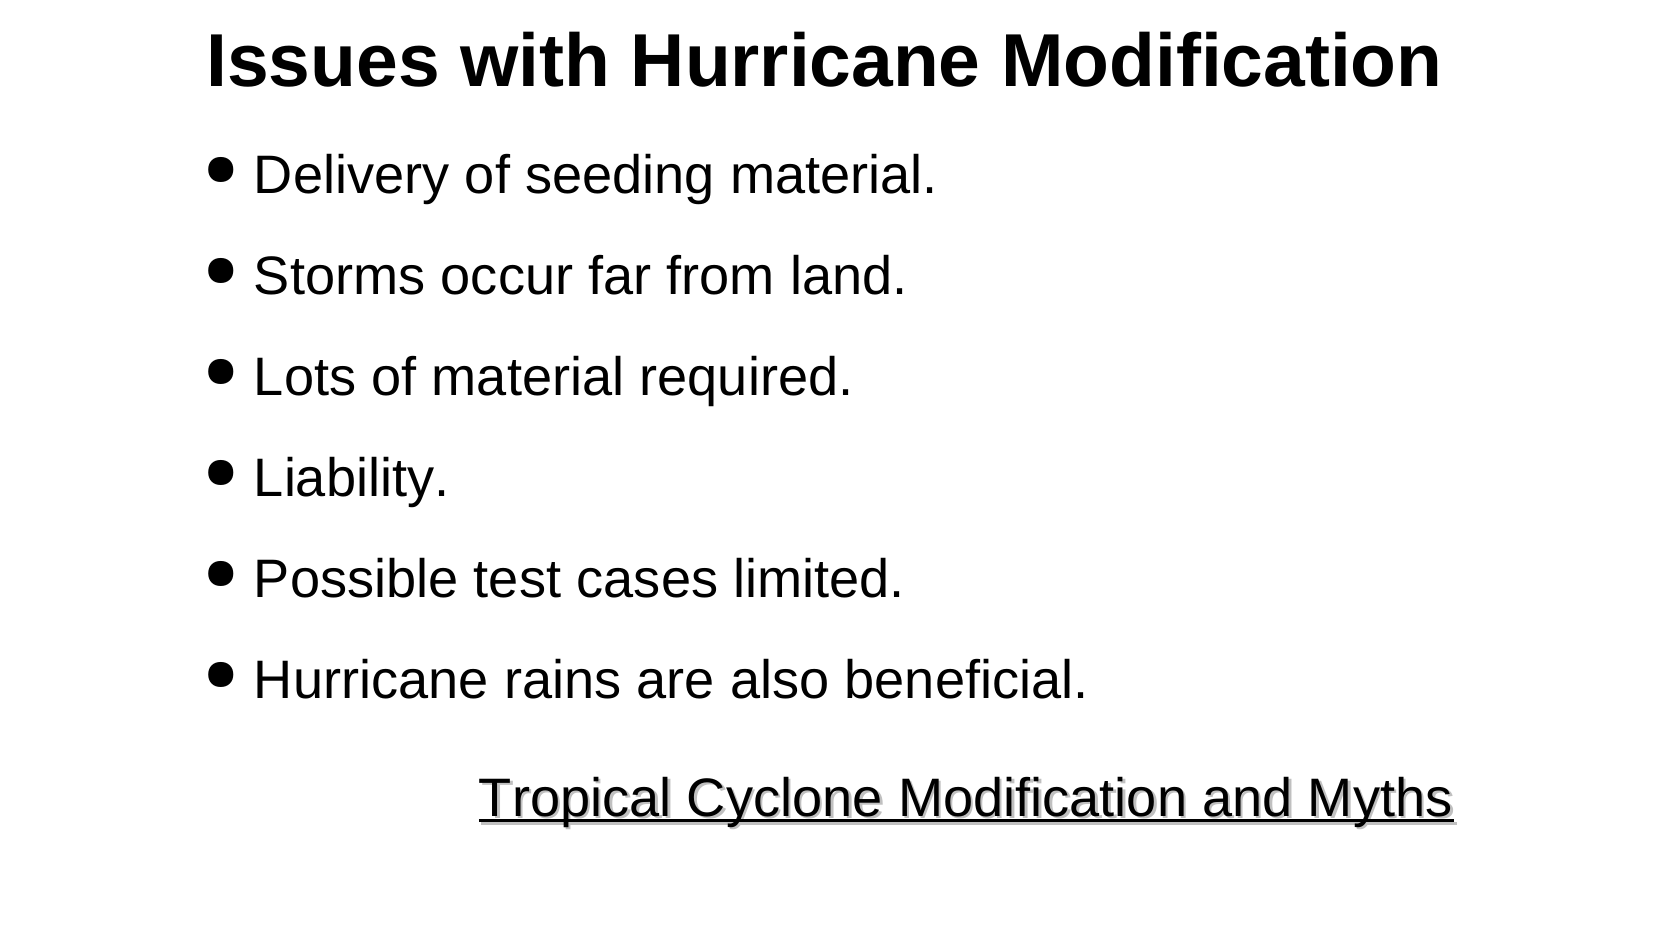

# Issues with Hurricane Modification
 Delivery of seeding material.
 Storms occur far from land.
 Lots of material required.
 Liability.
 Possible test cases limited.
 Hurricane rains are also beneficial.
 Tropical Cyclone Modification and Myths